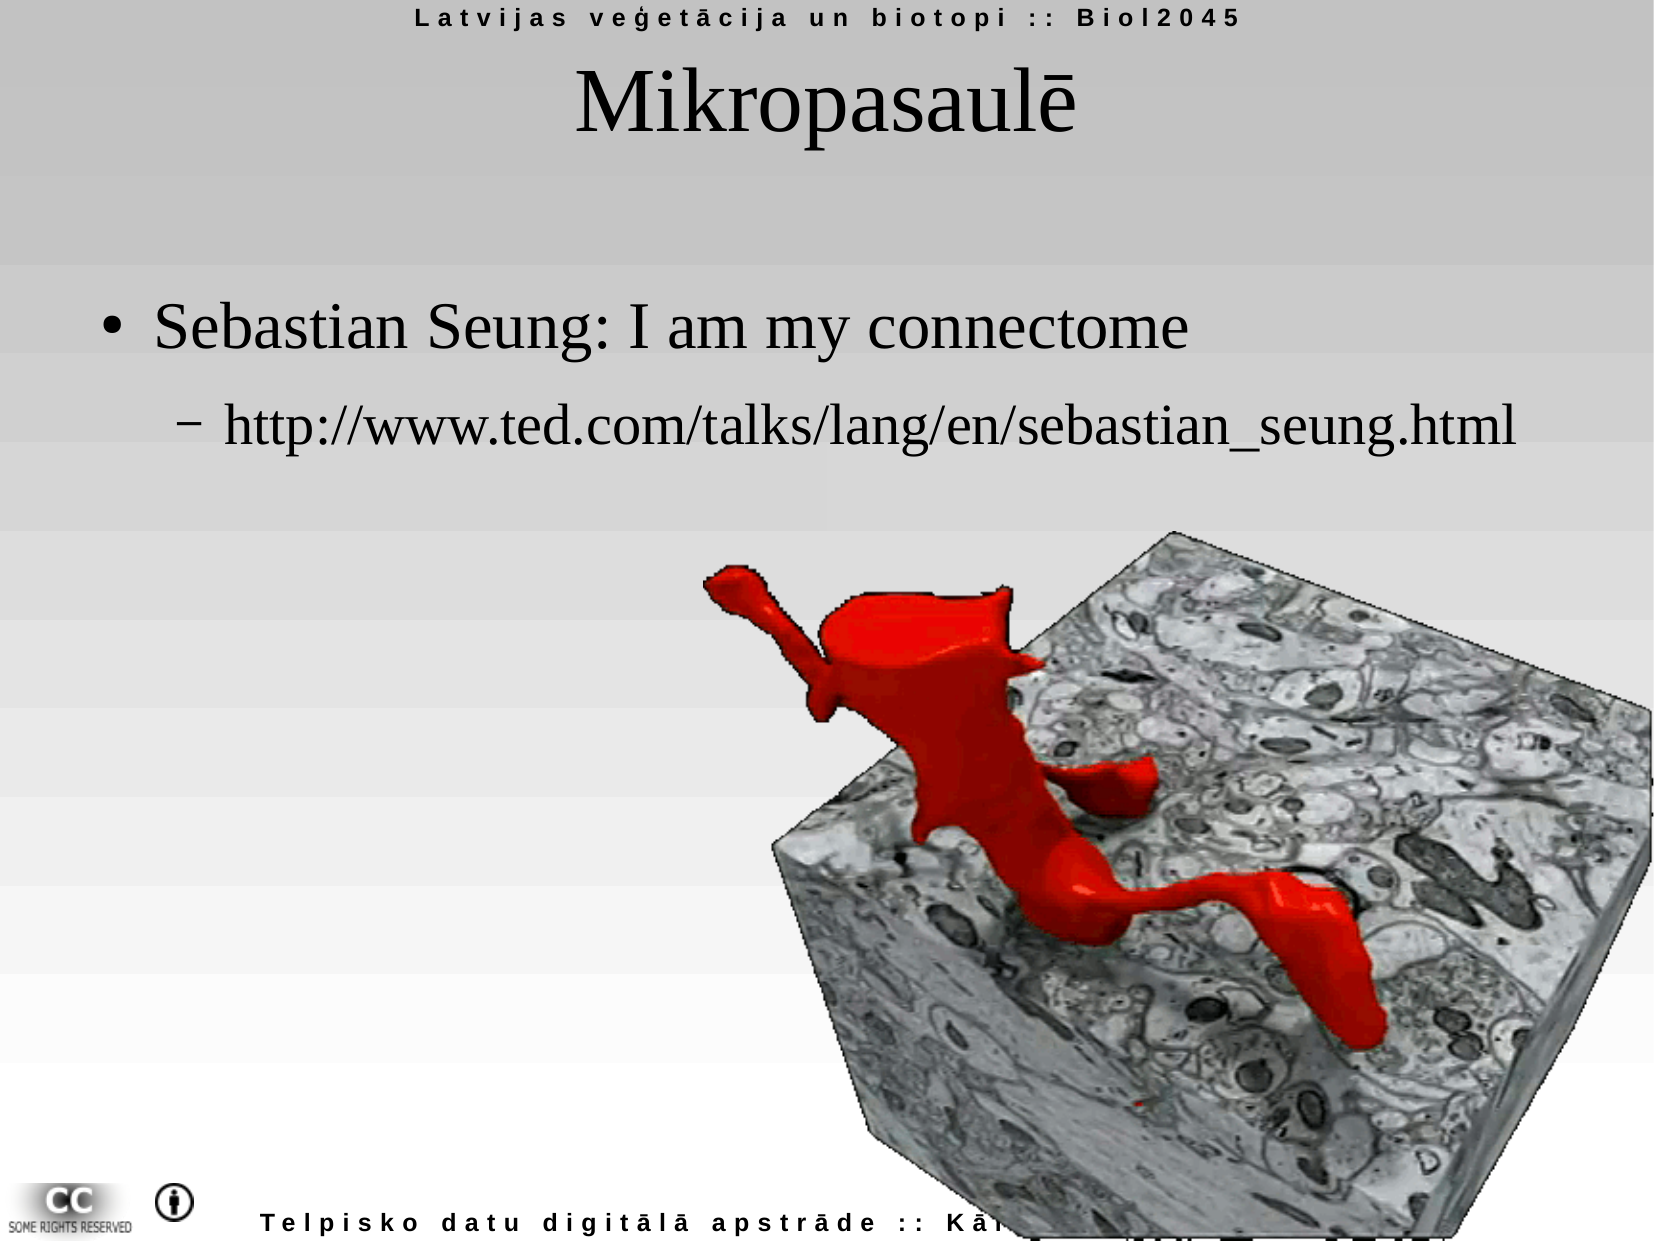

# Mikropasaulē
Sebastian Seung: I am my connectome
http://www.ted.com/talks/lang/en/sebastian_seung.html